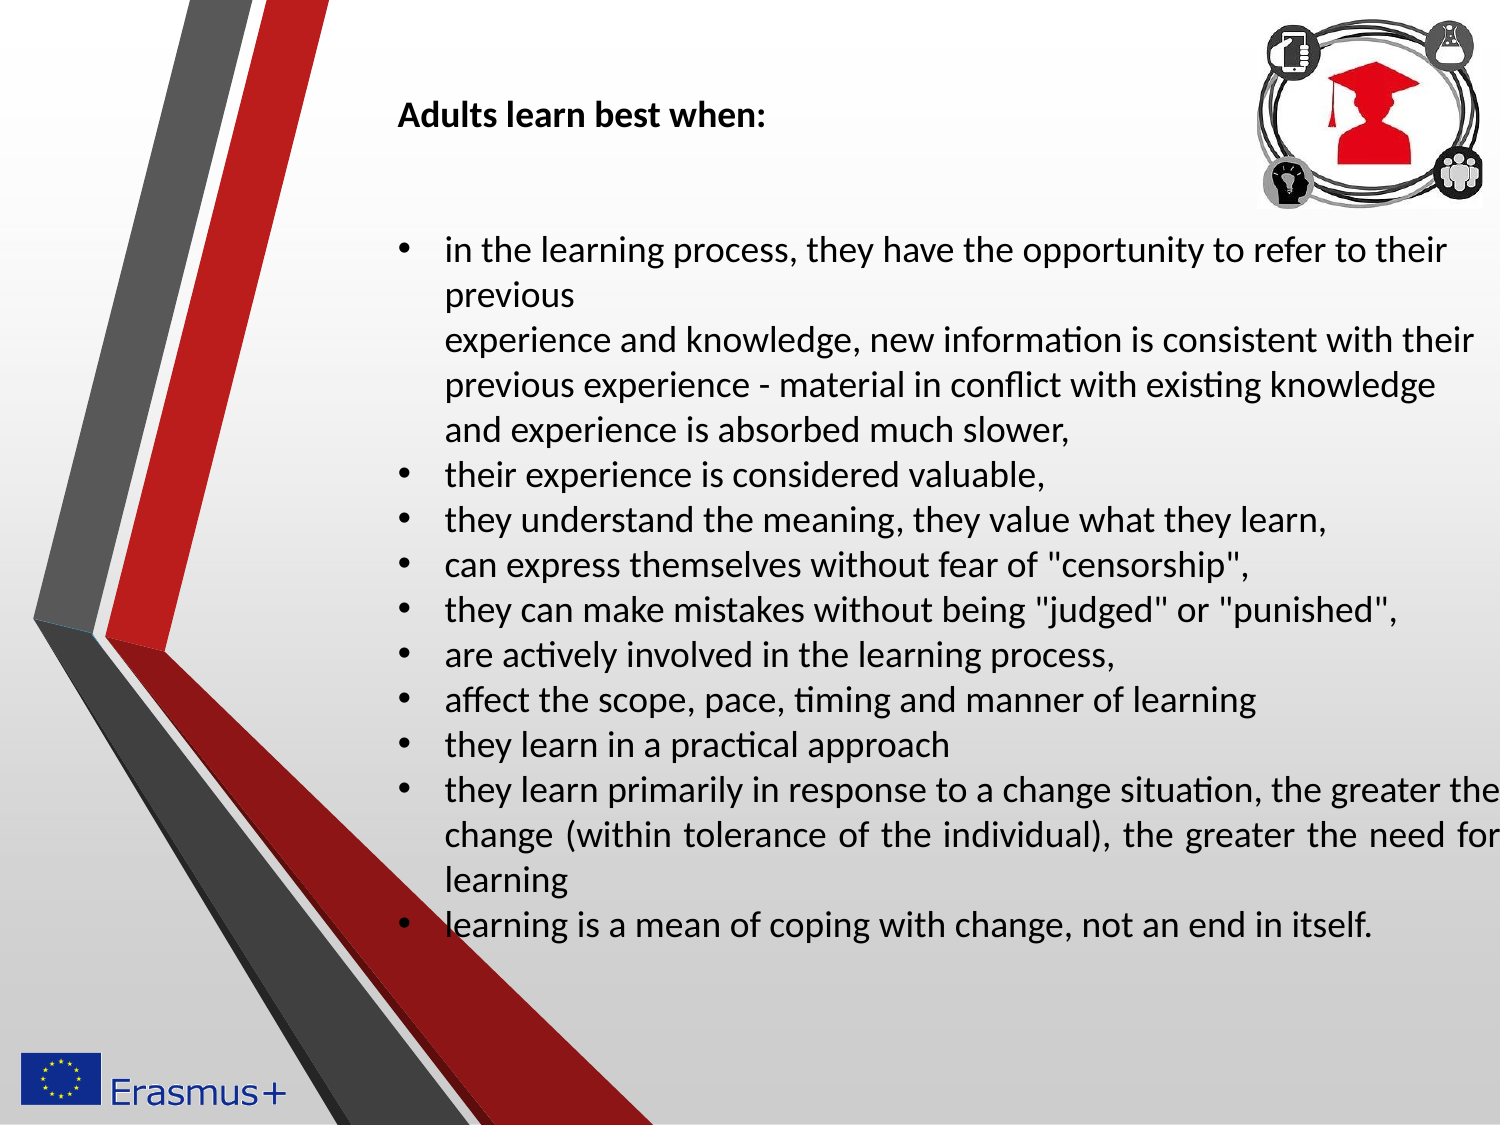

Adults learn best when:
in the learning process, they have the opportunity to refer to their previous
experience and knowledge, new information is consistent with their previous experience - material in conflict with existing knowledge and experience is absorbed much slower,
their experience is considered valuable,
they understand the meaning, they value what they learn,
can express themselves without fear of "censorship",
they can make mistakes without being "judged" or "punished",
are actively involved in the learning process,
affect the scope, pace, timing and manner of learning
they learn in a practical approach
they learn primarily in response to a change situation, the greater the change (within tolerance of the individual), the greater the need for learning
learning is a mean of coping with change, not an end in itself.